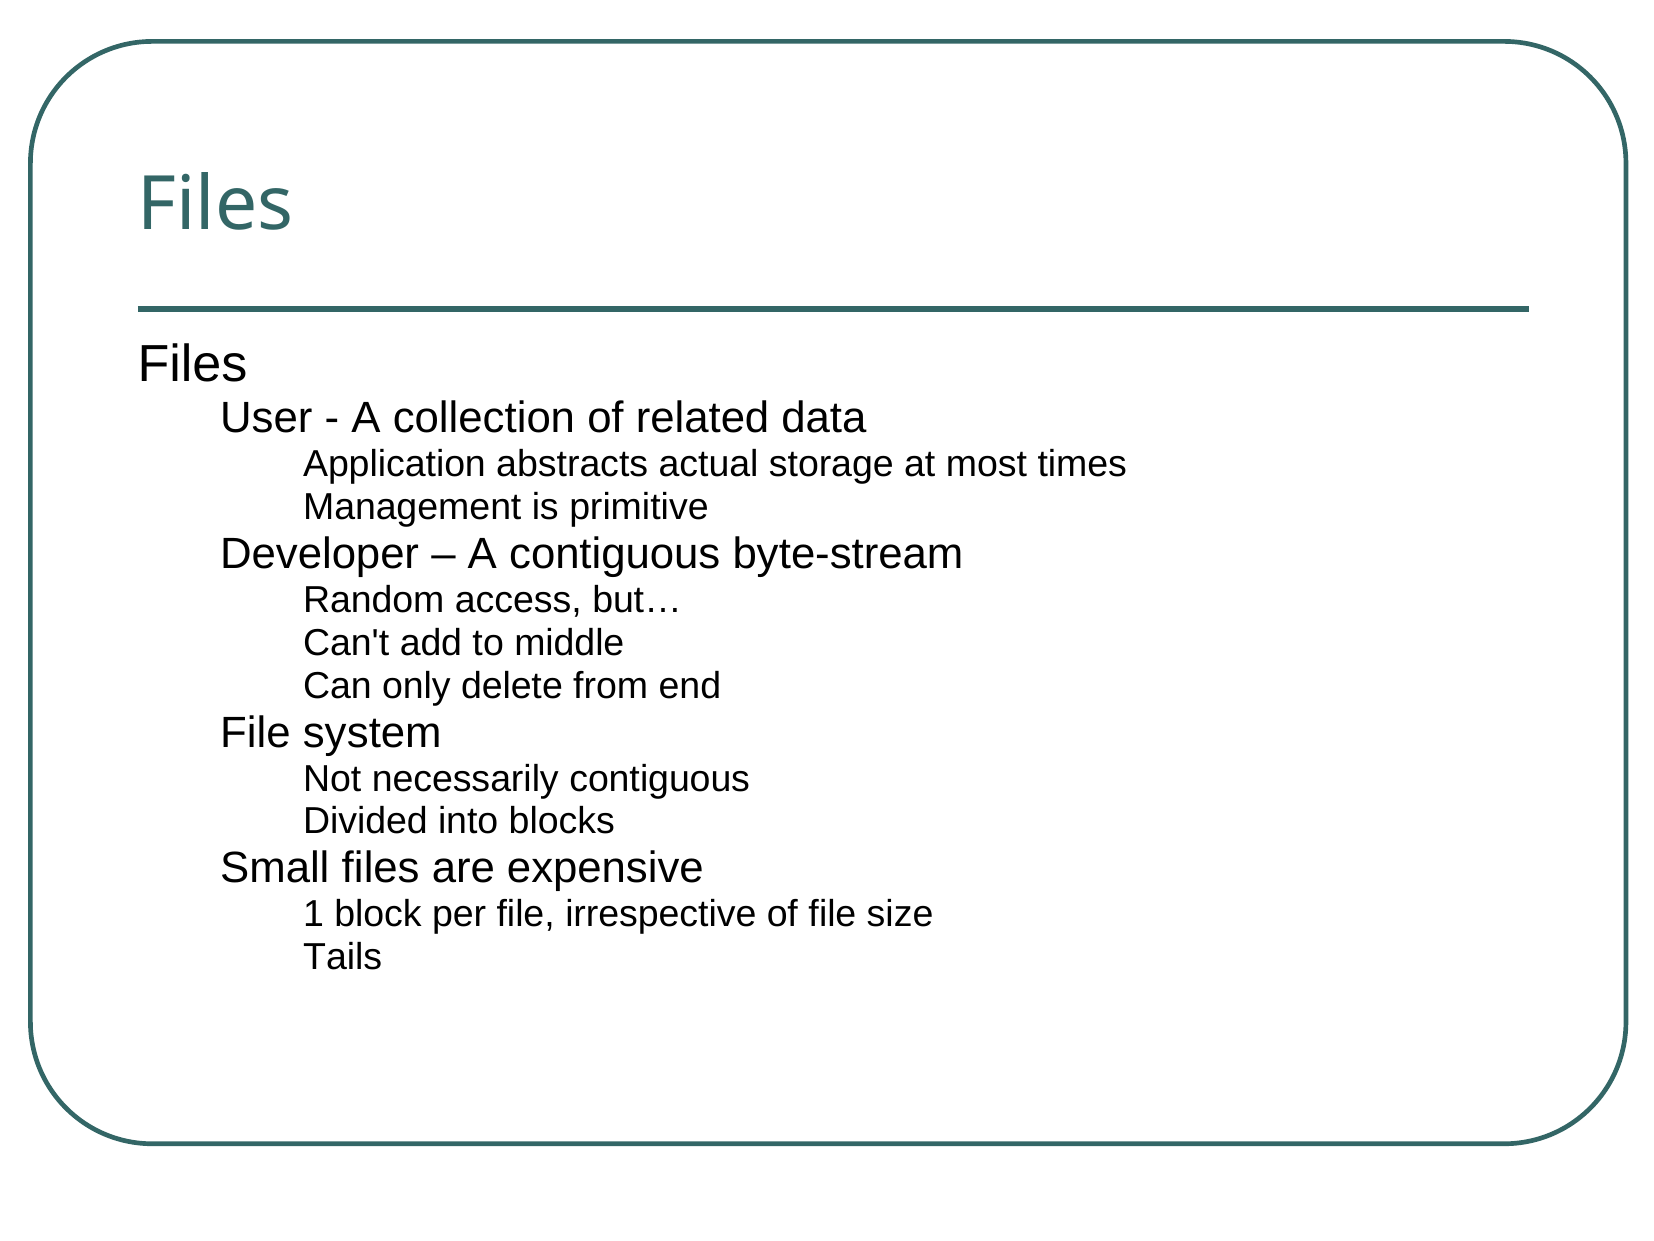

# Files
Files
User - A collection of related data
Application abstracts actual storage at most times
Management is primitive
Developer – A contiguous byte-stream
Random access, but…
Can't add to middle
Can only delete from end
File system
Not necessarily contiguous
Divided into blocks
Small files are expensive
1 block per file, irrespective of file size
Tails